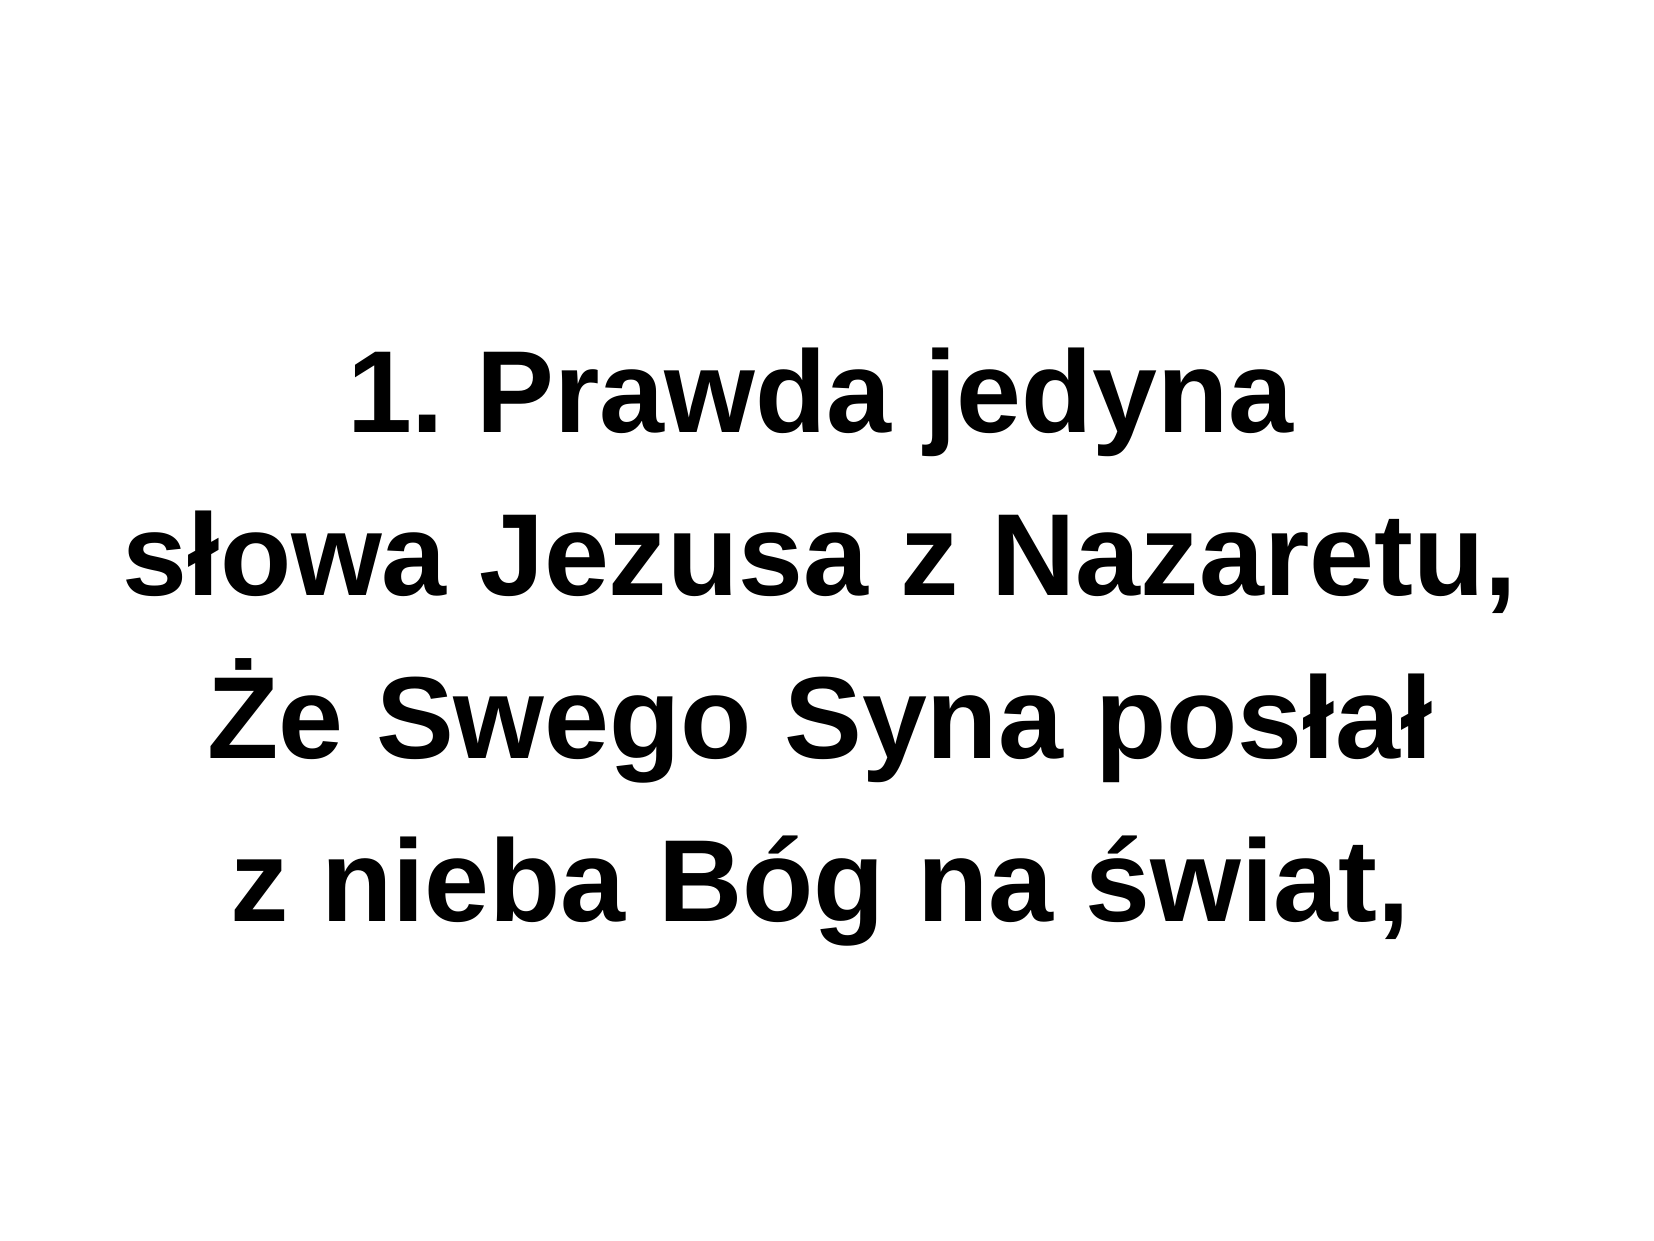

# 1. Prawda jedyna
słowa Jezusa z Nazaretu,
Że Swego Syna posłał
z nieba Bóg na świat,